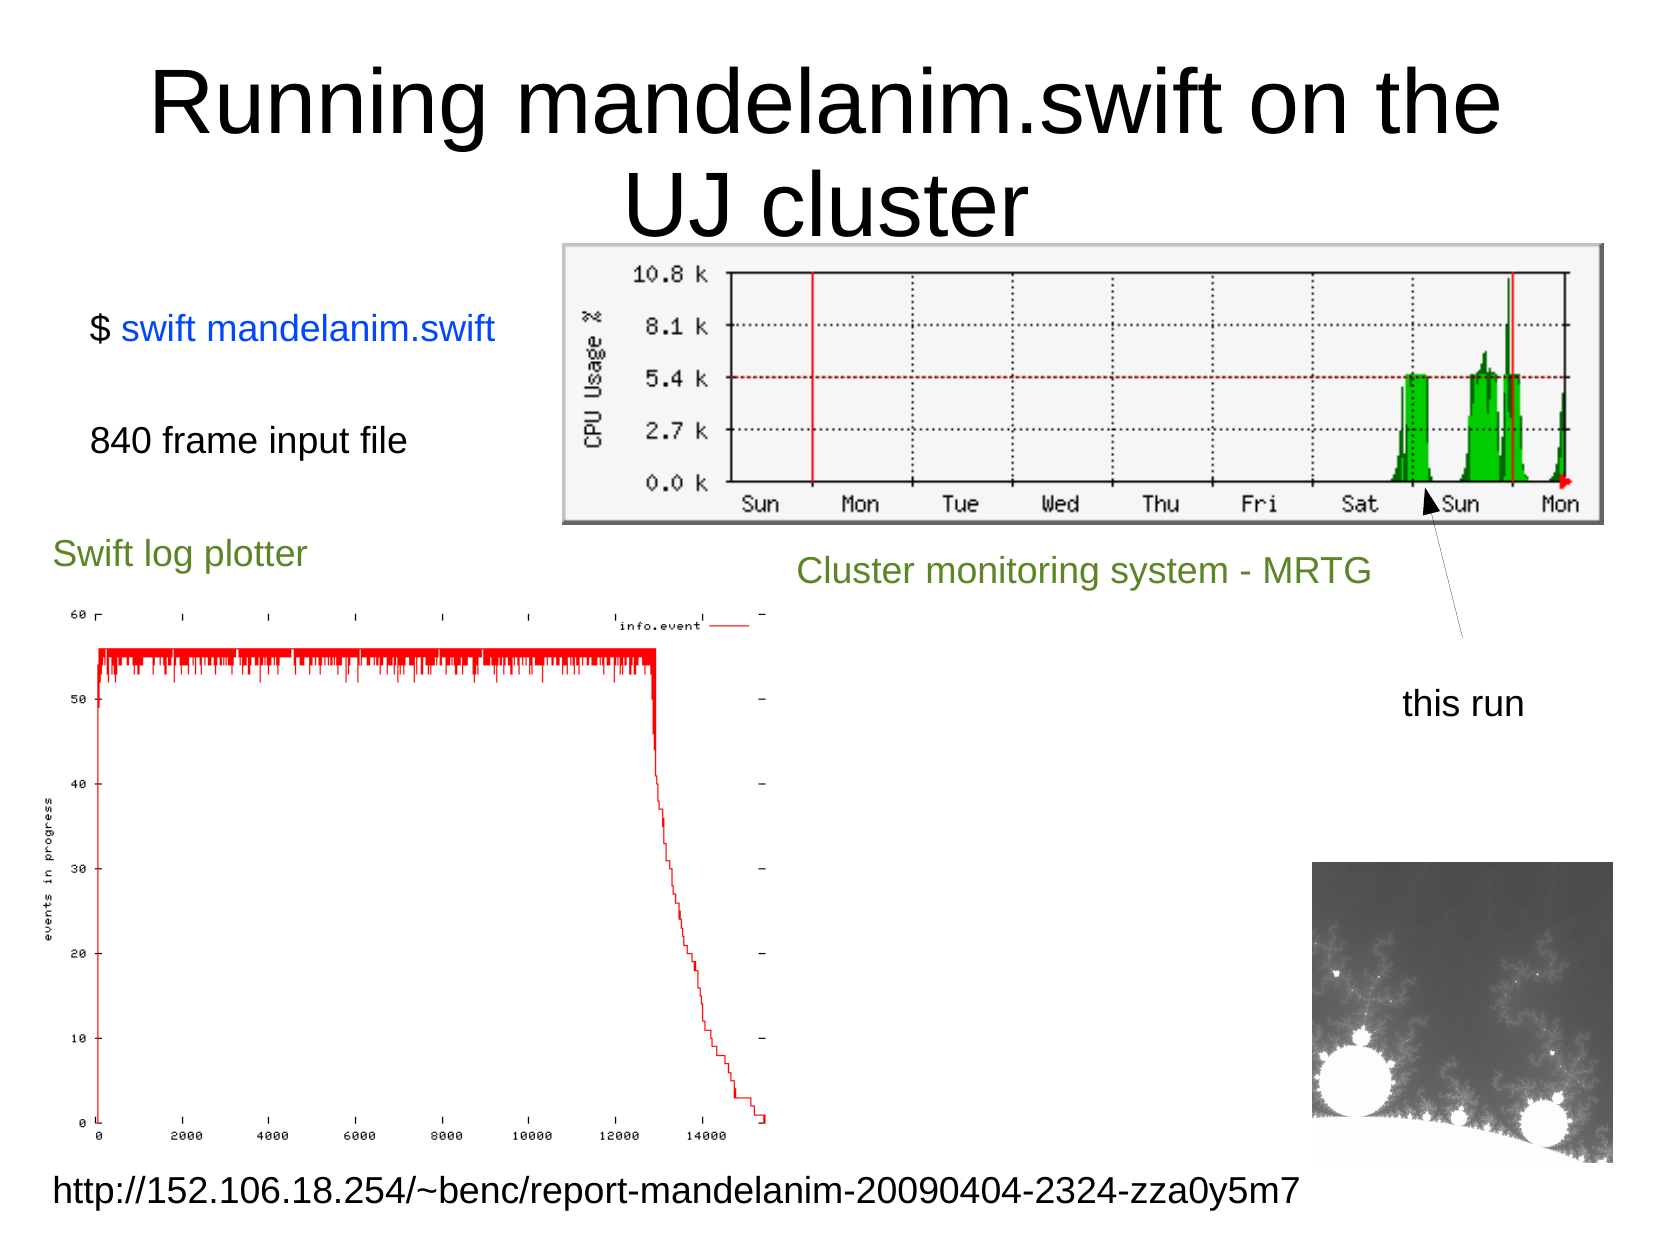

# Running mandelanim.swift on the UJ cluster
$ swift mandelanim.swift
840 frame input file
Swift log plotter
Cluster monitoring system - MRTG
this run
http://152.106.18.254/~benc/report-mandelanim-20090404-2324-zza0y5m7